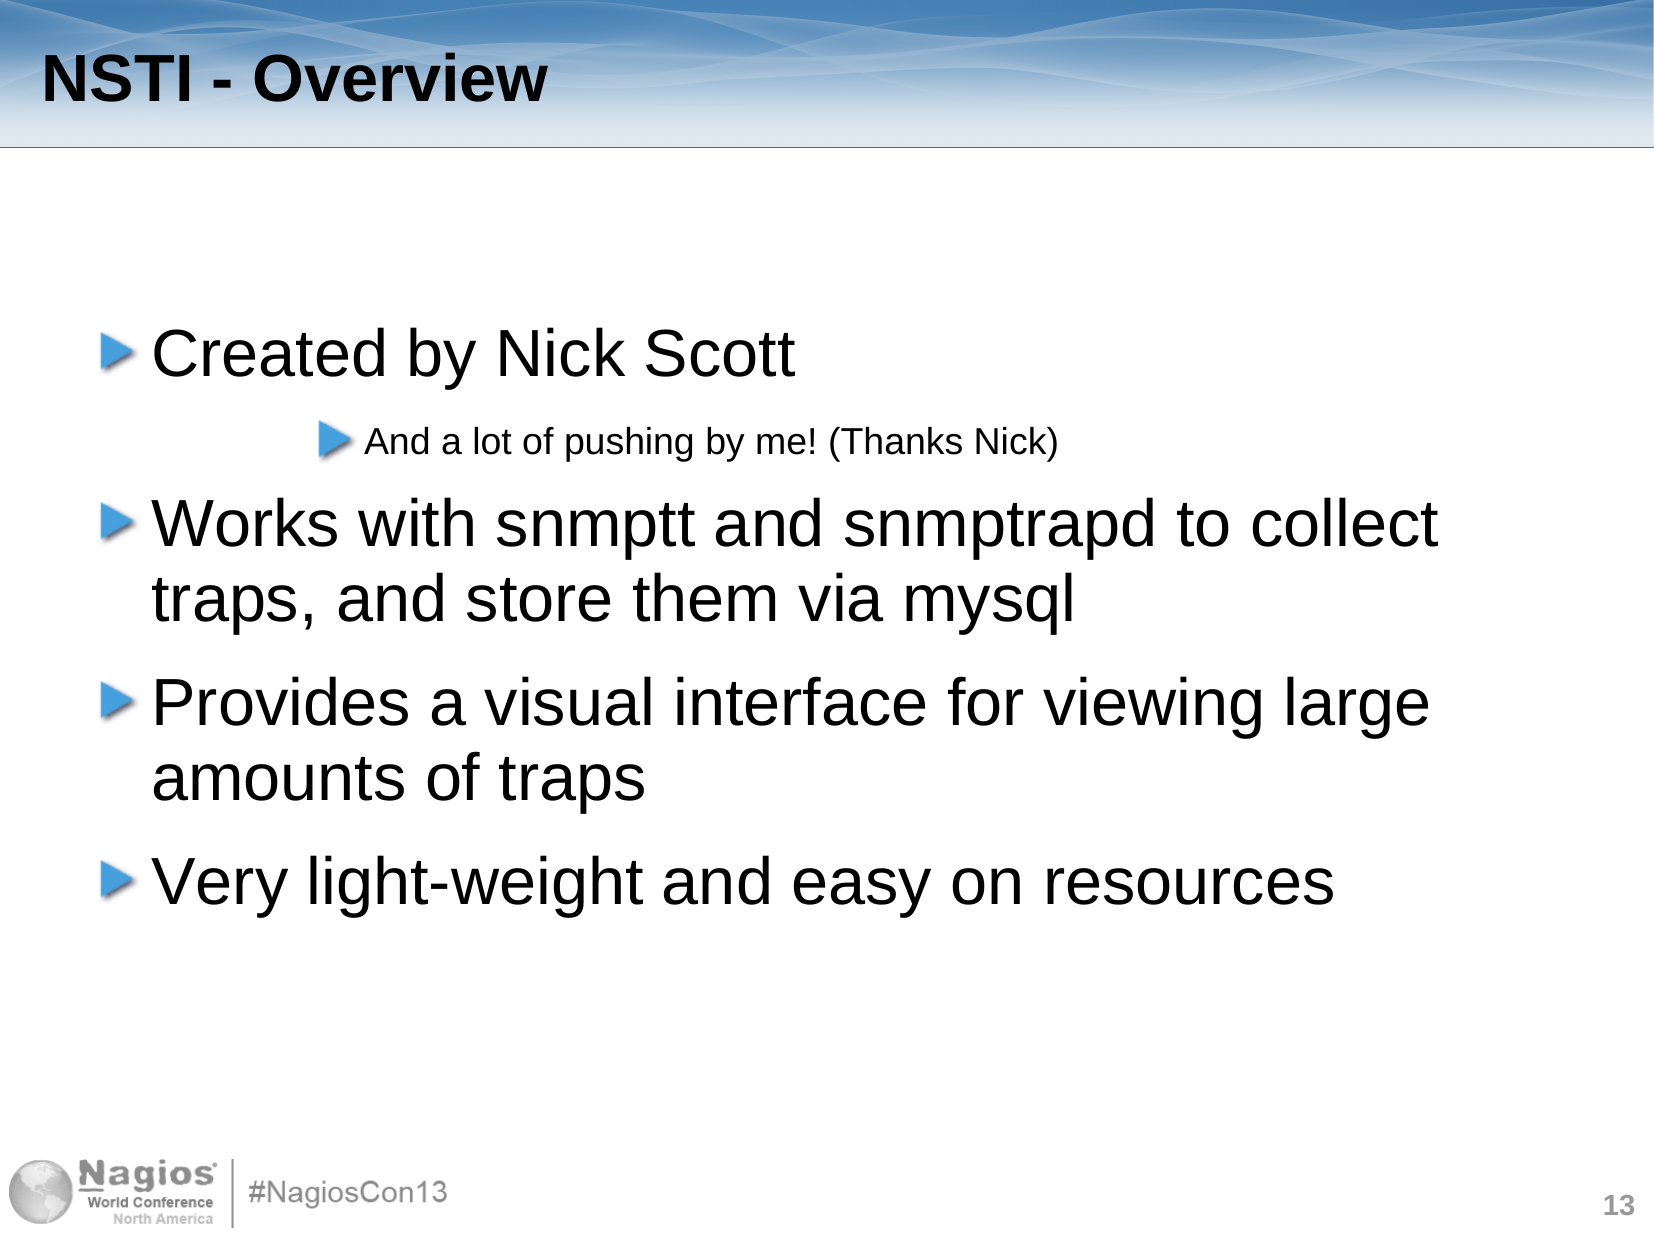

# NSTI - Overview
Created by Nick Scott
And a lot of pushing by me! (Thanks Nick)
Works with snmptt and snmptrapd to collect traps, and store them via mysql
Provides a visual interface for viewing large amounts of traps
Very light-weight and easy on resources
13